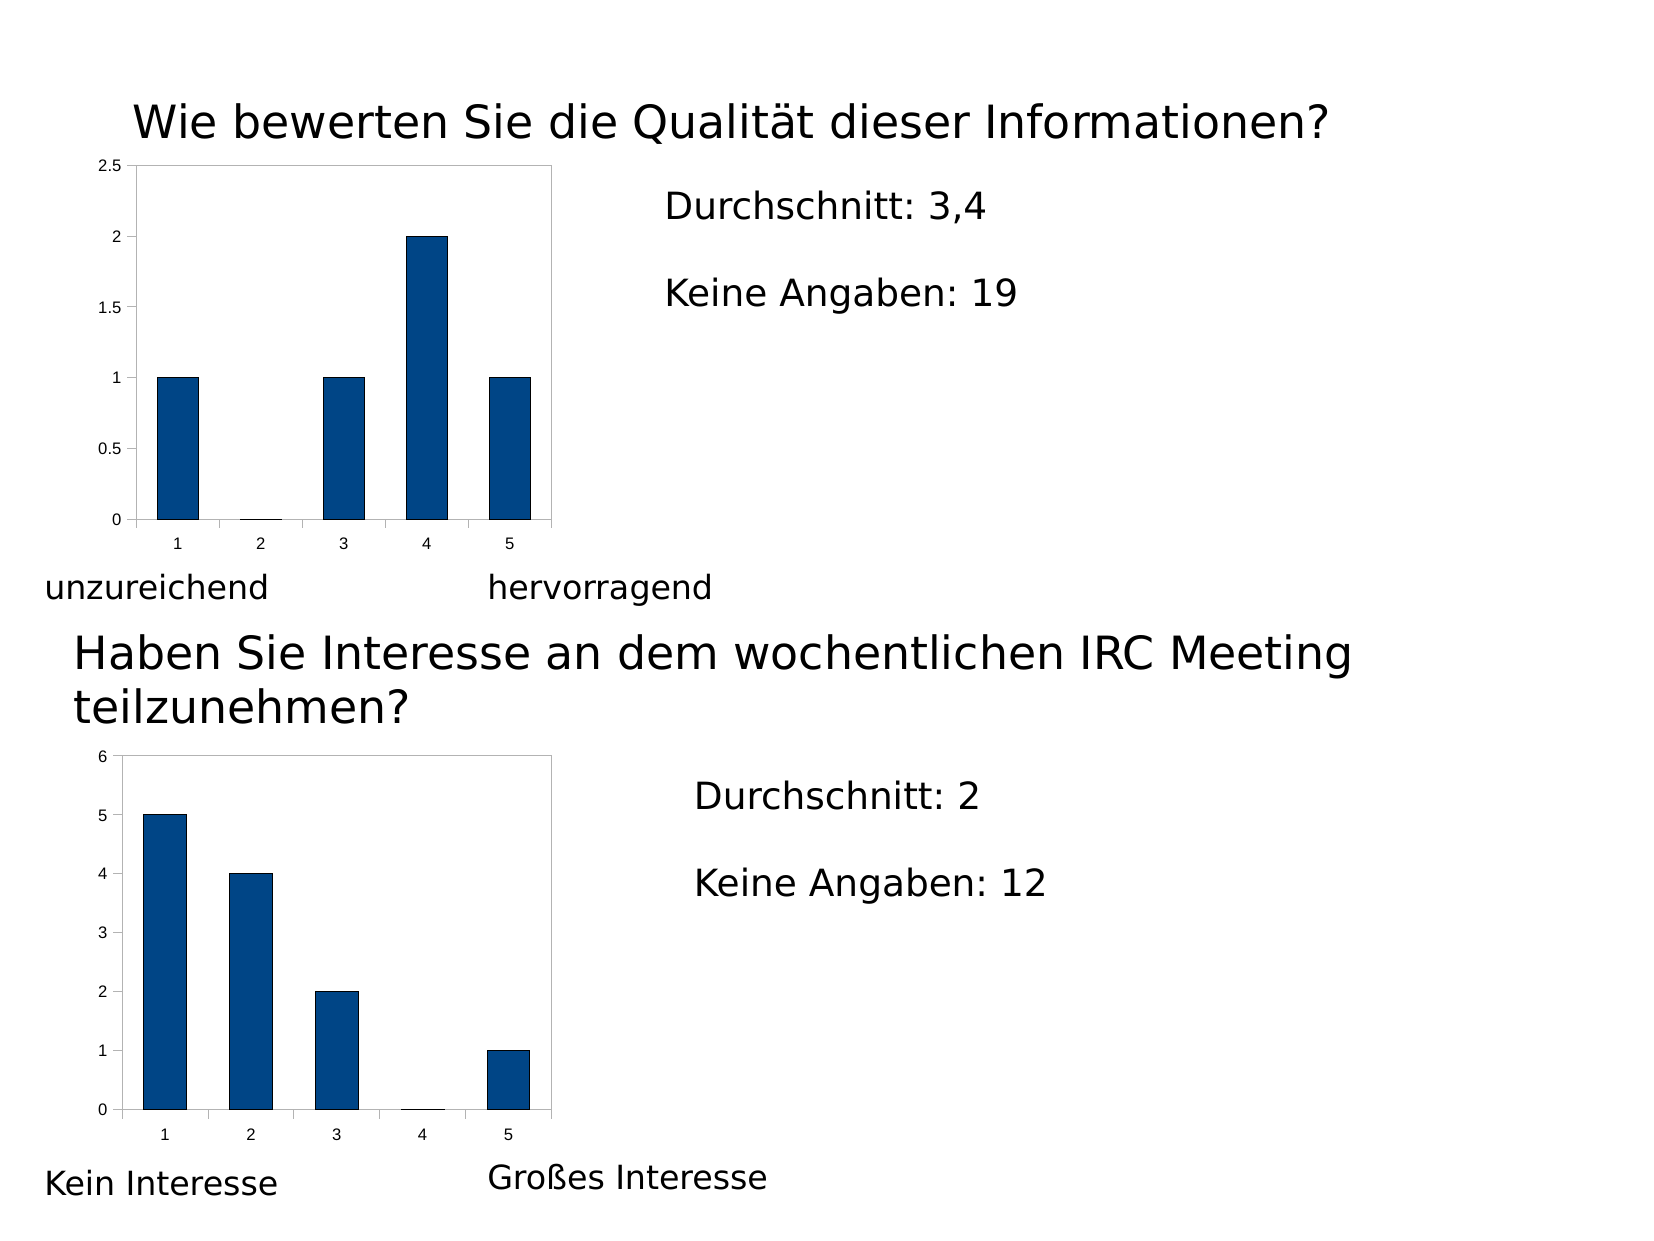

Wie bewerten Sie die Qualität dieser Informationen?
### Chart
| Category | Zeile 119 |
|---|---|
| 1 | 1.0 |
| 2 | 0.0 |
| 3 | 1.0 |
| 4 | 2.0 |
| 5 | 1.0 |Durchschnitt: 3,4
Keine Angaben: 19
unzureichend
hervorragend
Haben Sie Interesse an dem wochentlichen IRC Meeting teilzunehmen?
### Chart
| Category | Zeile 122 |
|---|---|
| 1 | 5.0 |
| 2 | 4.0 |
| 3 | 2.0 |
| 4 | 0.0 |
| 5 | 1.0 |Durchschnitt: 2
Keine Angaben: 12
Großes Interesse
Kein Interesse